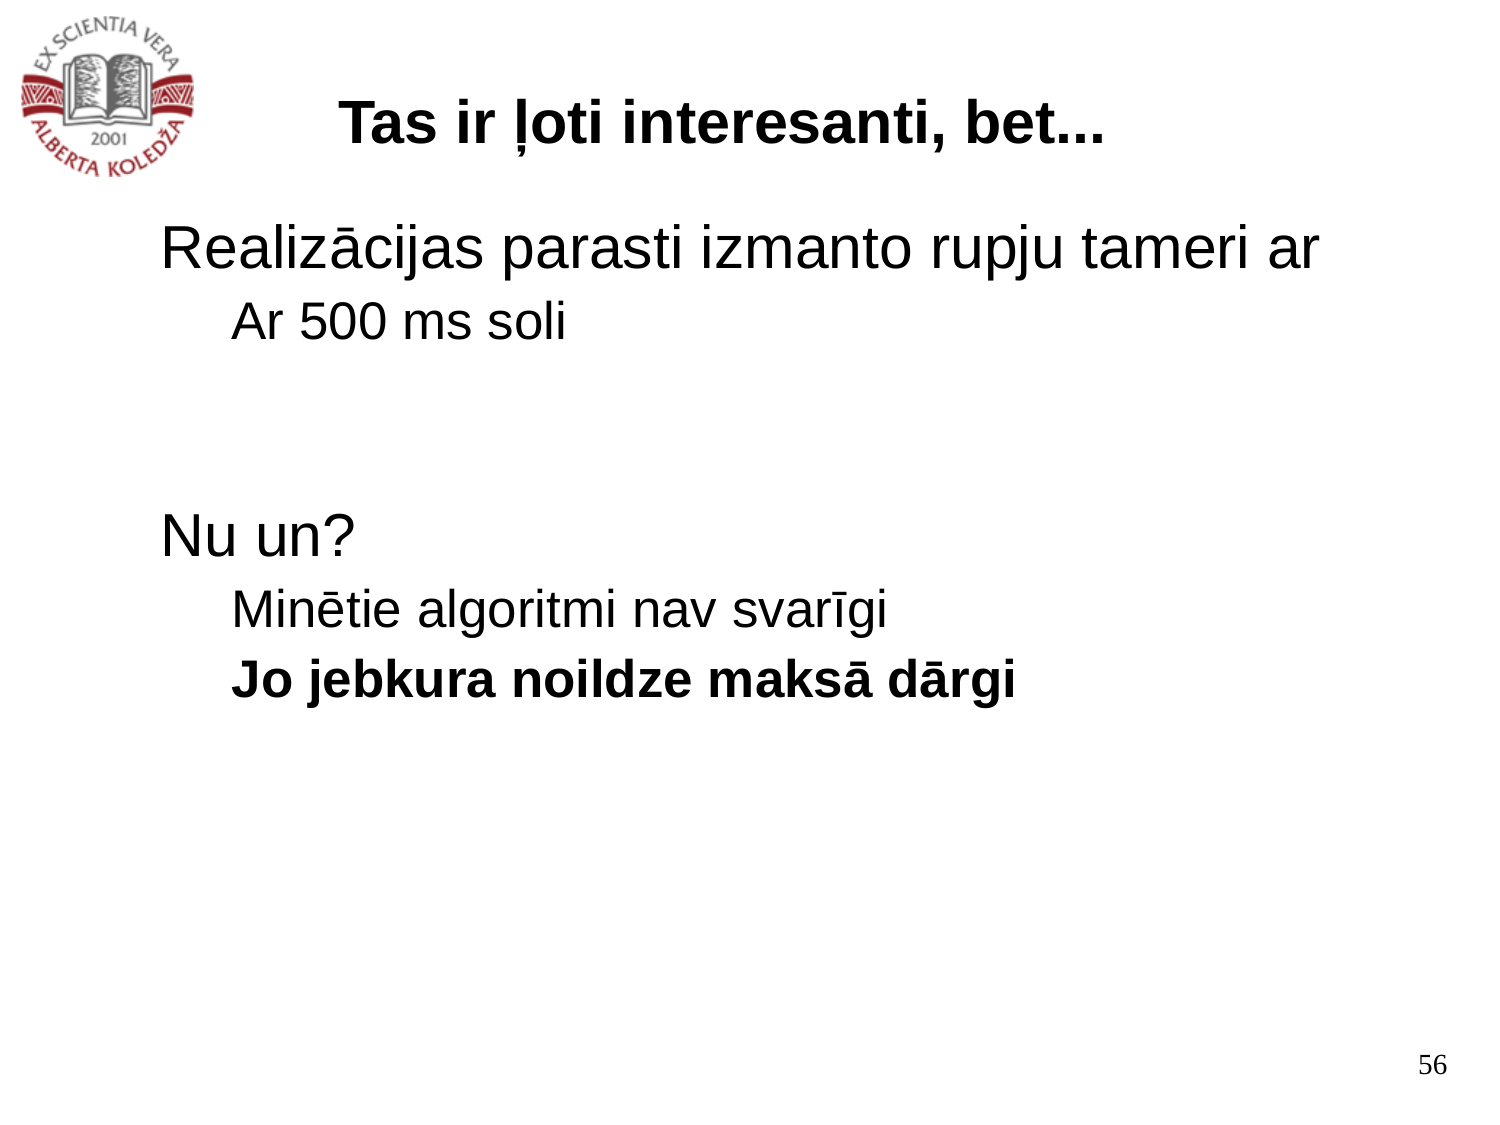

# Tas ir ļoti interesanti, bet...
Realizācijas parasti izmanto rupju tameri ar
Ar 500 ms soli
Nu un?
Minētie algoritmi nav svarīgi
Jo jebkura noildze maksā dārgi